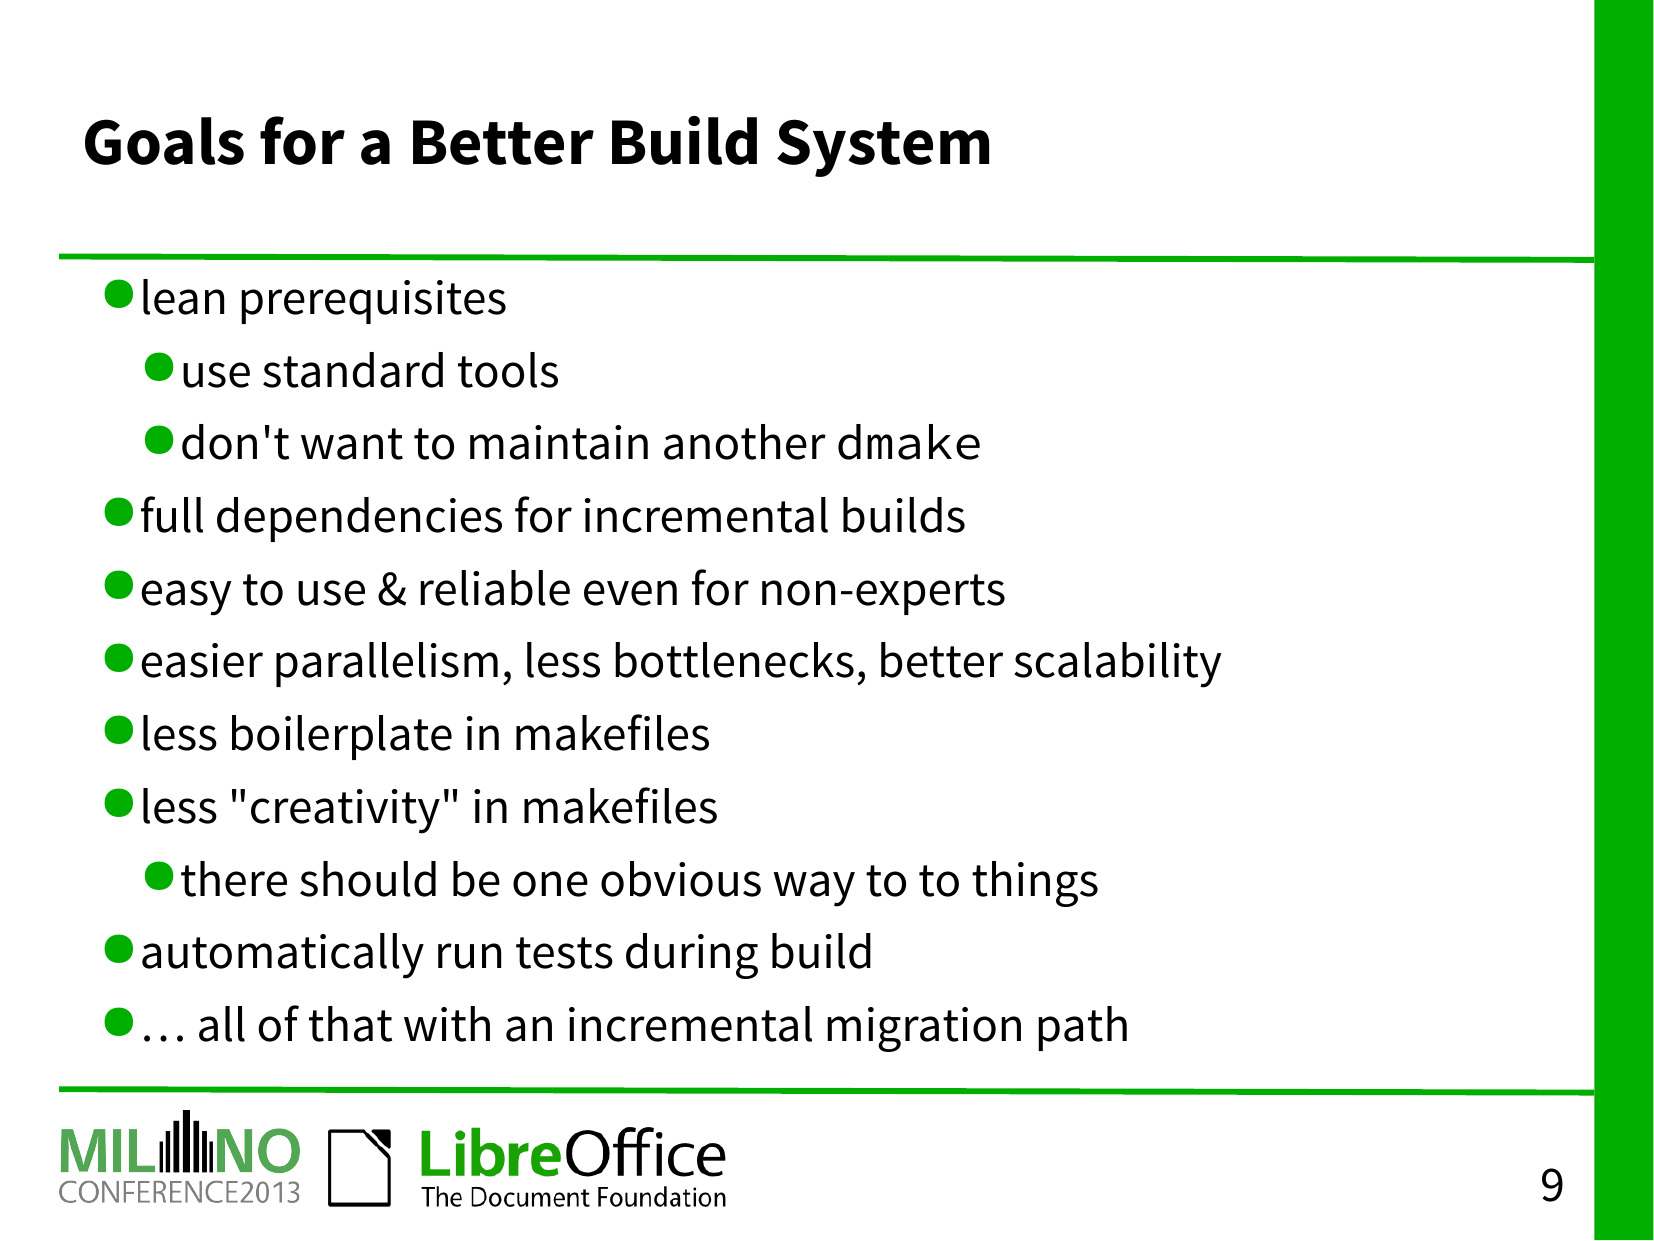

# Goals for a Better Build System
lean prerequisites
use standard tools
don't want to maintain another dmake
full dependencies for incremental builds
easy to use & reliable even for non-experts
easier parallelism, less bottlenecks, better scalability
less boilerplate in makefiles
less "creativity" in makefiles
there should be one obvious way to to things
automatically run tests during build
… all of that with an incremental migration path
9